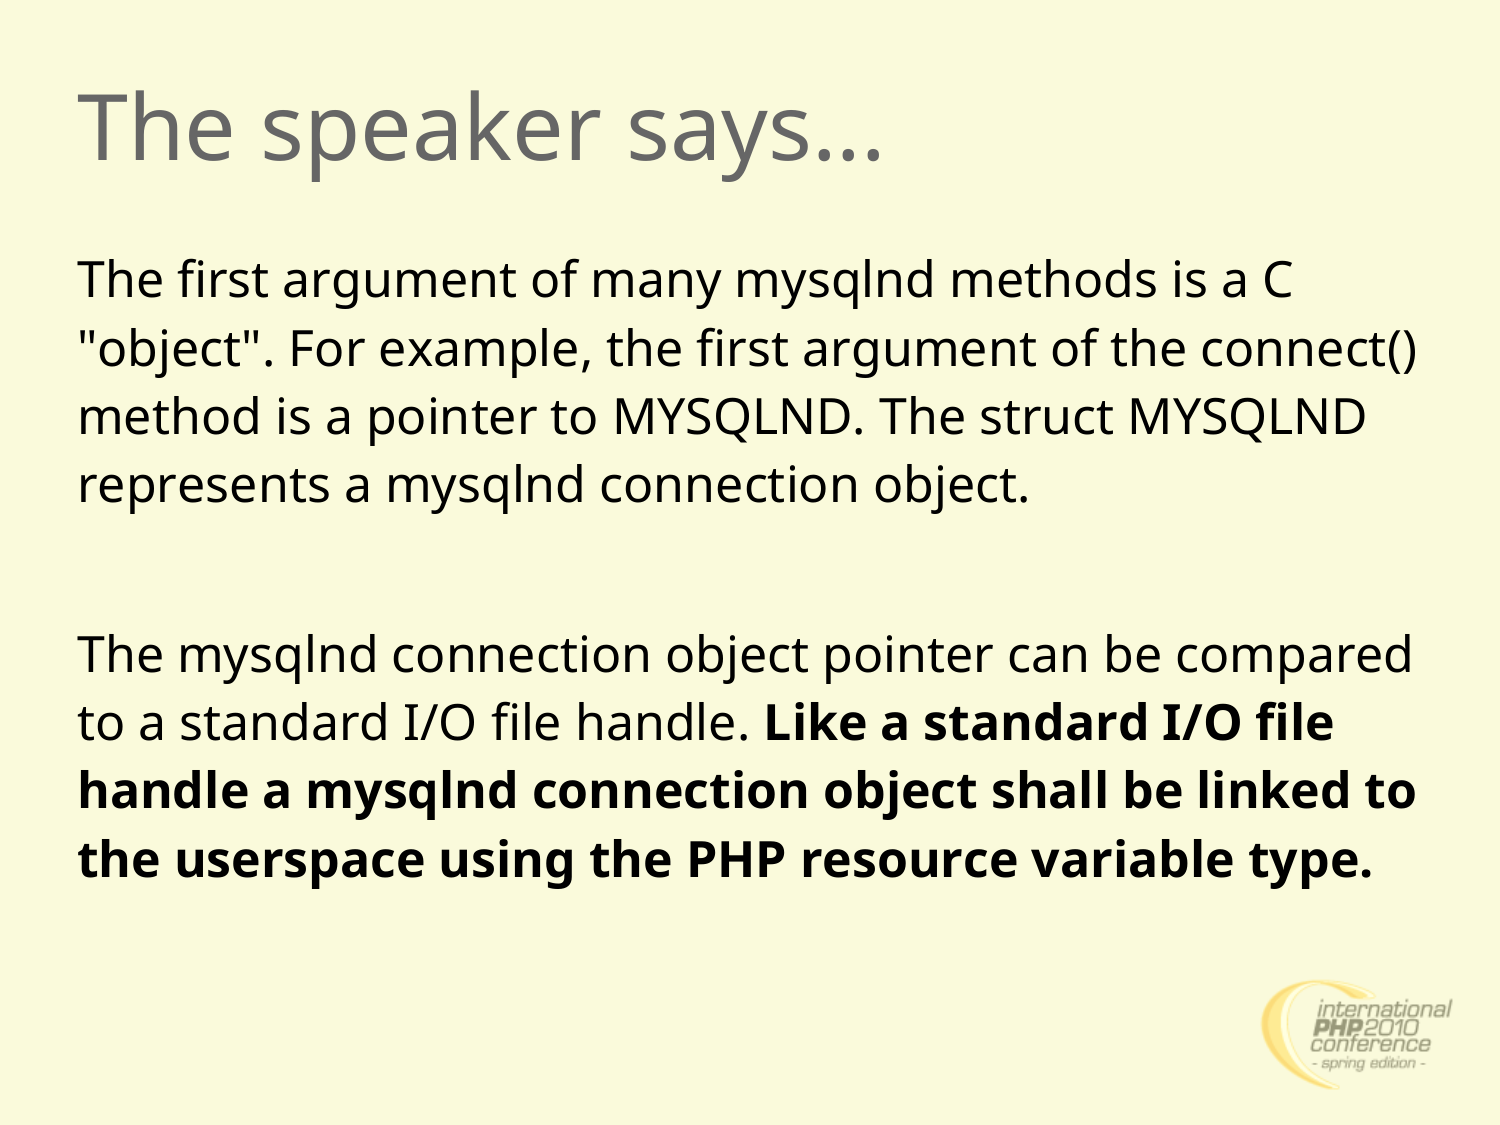

# The speaker says...
The first argument of many mysqlnd methods is a C "object". For example, the first argument of the connect() method is a pointer to MYSQLND. The struct MYSQLND represents a mysqlnd connection object.
The mysqlnd connection object pointer can be compared to a standard I/O file handle. Like a standard I/O file handle a mysqlnd connection object shall be linked to the userspace using the PHP resource variable type.